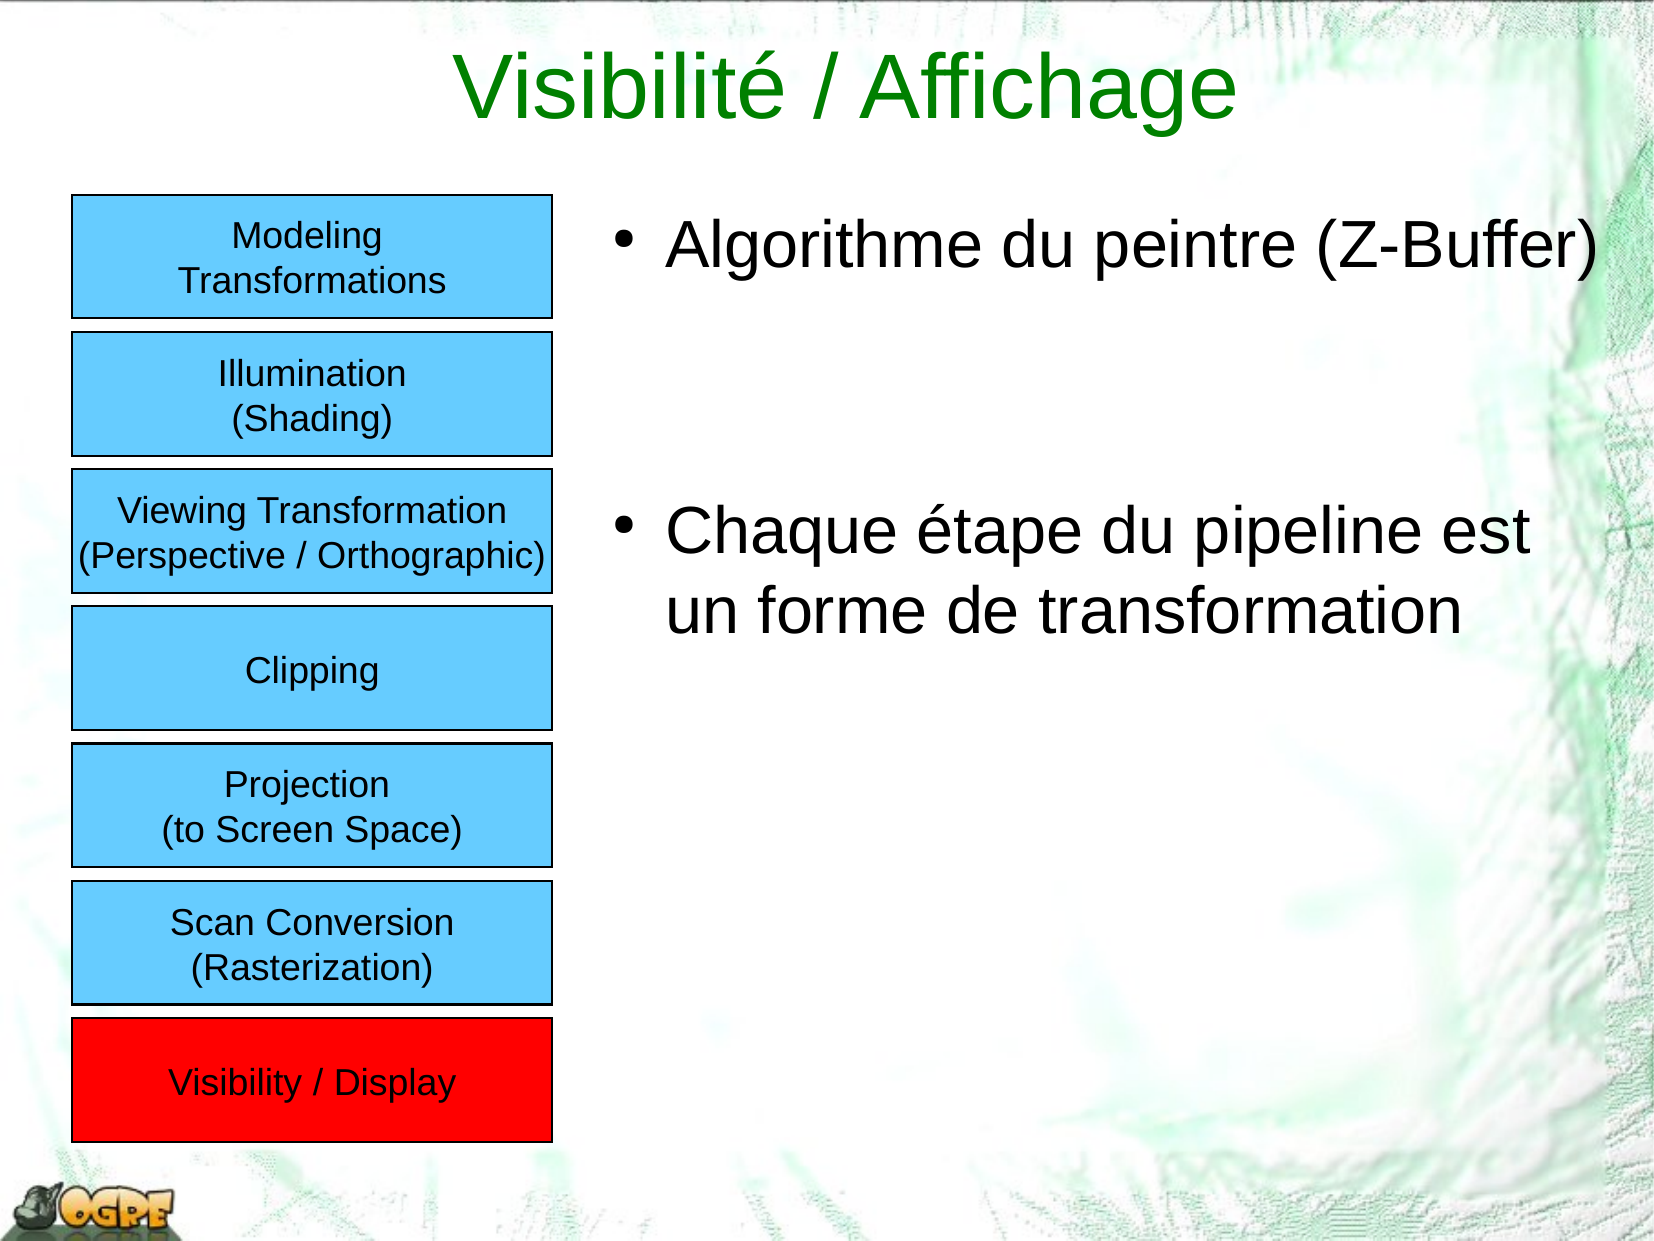

# Visibilité / Affichage
Algorithme du peintre (Z-Buffer)
Chaque étape du pipeline est un forme de transformation
Modeling
Transformations
Illumination
(Shading)
Viewing Transformation
(Perspective / Orthographic)
Clipping
Projection
(to Screen Space)
Scan Conversion
(Rasterization)
Visibility / Display